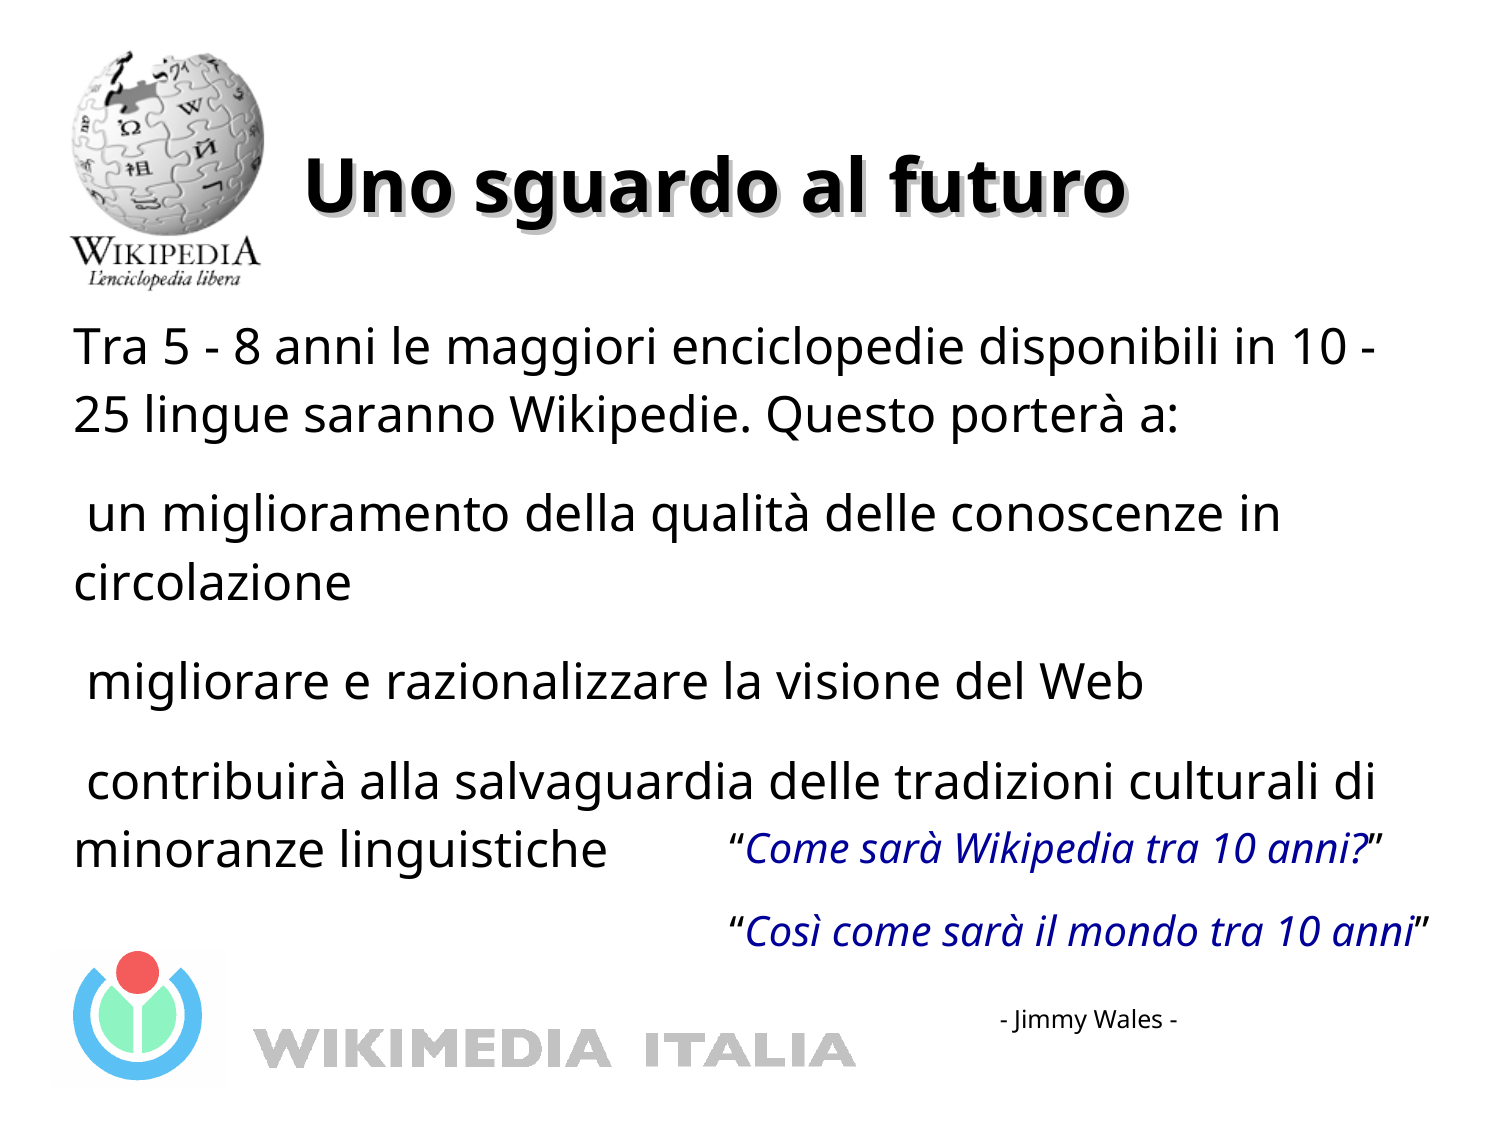

Uno sguardo al futuro
Tra 5 - 8 anni le maggiori enciclopedie disponibili in 10 - 25 lingue saranno Wikipedie. Questo porterà a:
 un miglioramento della qualità delle conoscenze in circolazione
 migliorare e razionalizzare la visione del Web
 contribuirà alla salvaguardia delle tradizioni culturali di minoranze linguistiche
“Come sarà Wikipedia tra 10 anni?”
“Così come sarà il mondo tra 10 anni”
- Jimmy Wales -